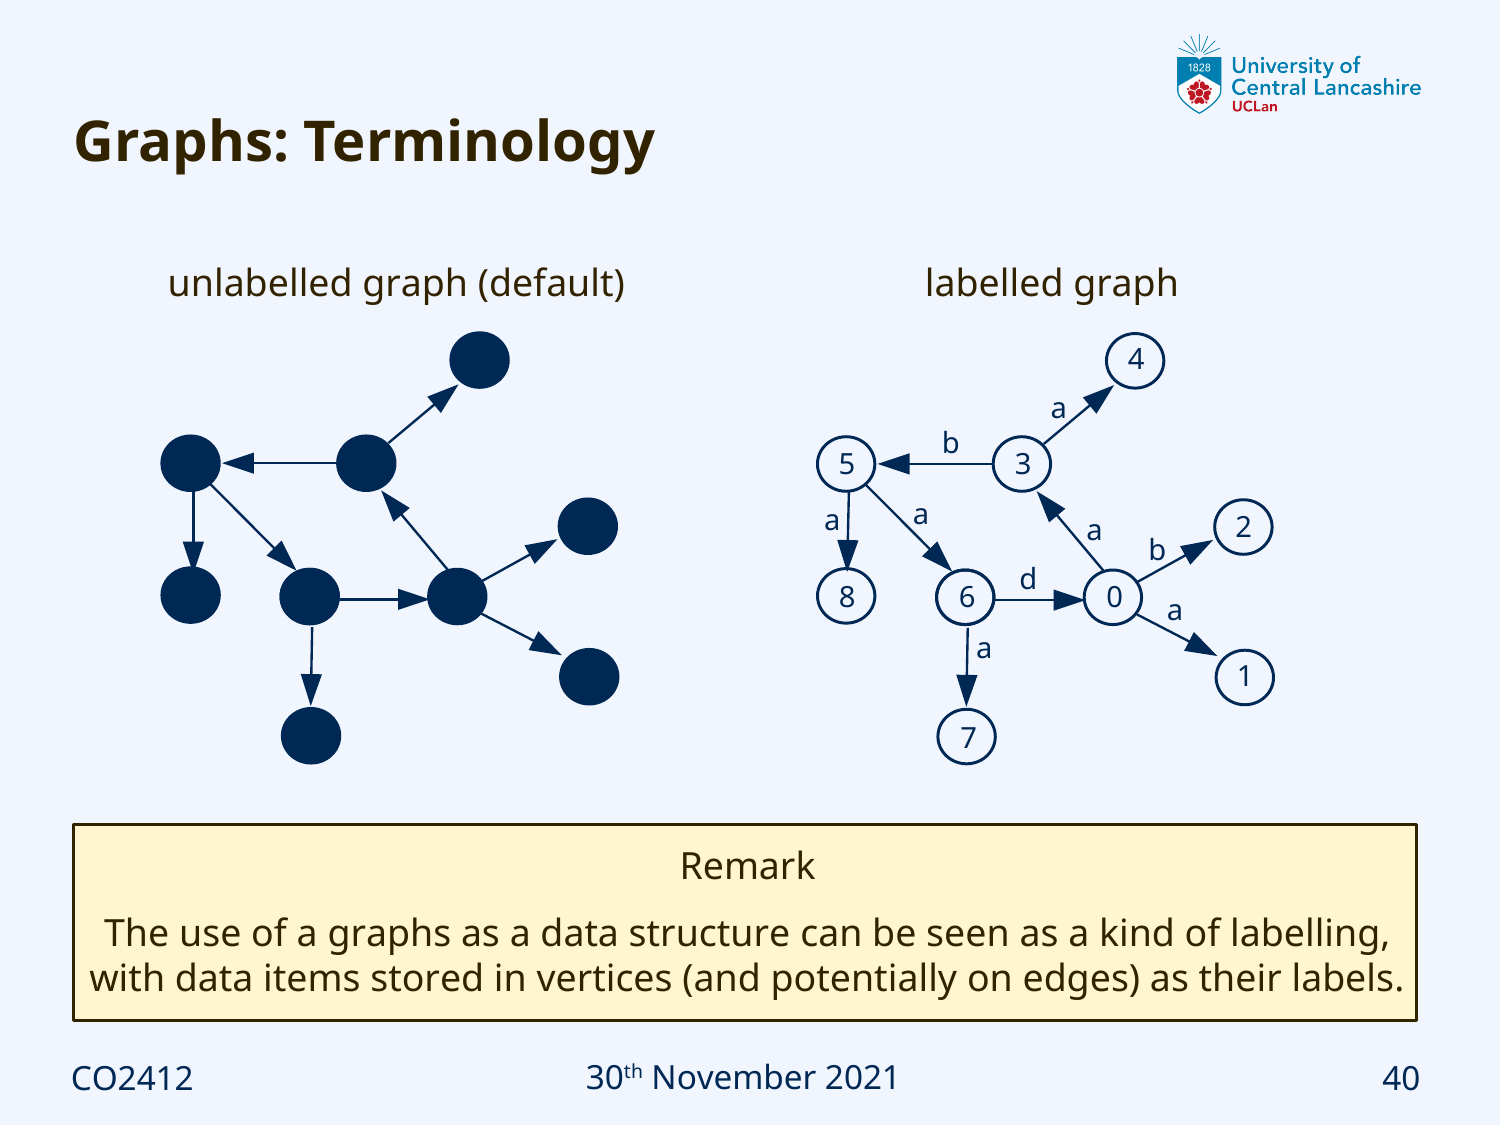

# Graphs: Terminology
unlabelled graph (default)
labelled graph
4
a
b
5
3
a
a
2
a
b
d
8
6
0
a
a
1
7
Remark
The use of a graphs as a data structure can be seen as a kind of labelling, with data items stored in vertices (and potentially on edges) as their labels.